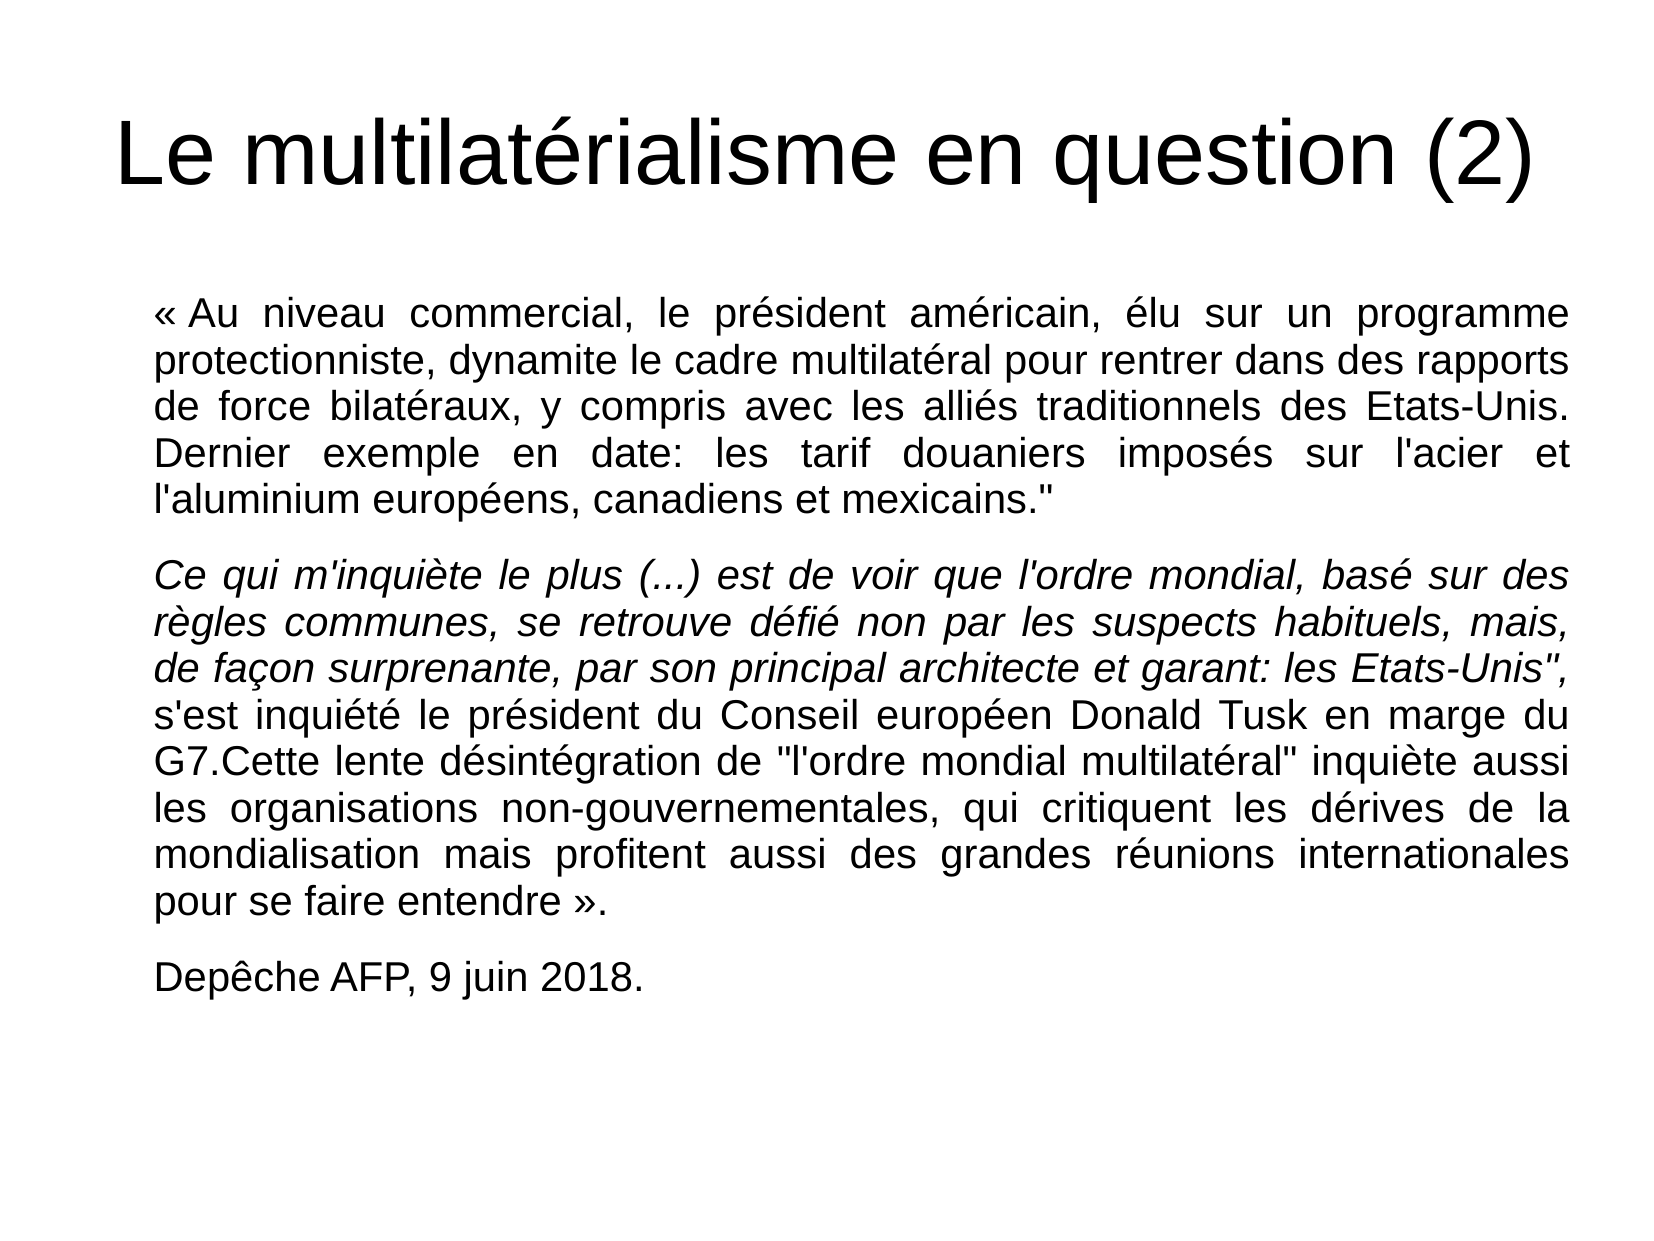

# Le multilatérialisme en question (2)
« Au niveau commercial, le président américain, élu sur un programme protectionniste, dynamite le cadre multilatéral pour rentrer dans des rapports de force bilatéraux, y compris avec les alliés traditionnels des Etats-Unis. Dernier exemple en date: les tarif douaniers imposés sur l'acier et l'aluminium européens, canadiens et mexicains."
Ce qui m'inquiète le plus (...) est de voir que l'ordre mondial, basé sur des règles communes, se retrouve défié non par les suspects habituels, mais, de façon surprenante, par son principal architecte et garant: les Etats-Unis", s'est inquiété le président du Conseil européen Donald Tusk en marge du G7.Cette lente désintégration de "l'ordre mondial multilatéral" inquiète aussi les organisations non-gouvernementales, qui critiquent les dérives de la mondialisation mais profitent aussi des grandes réunions internationales pour se faire entendre ».
Depêche AFP, 9 juin 2018.